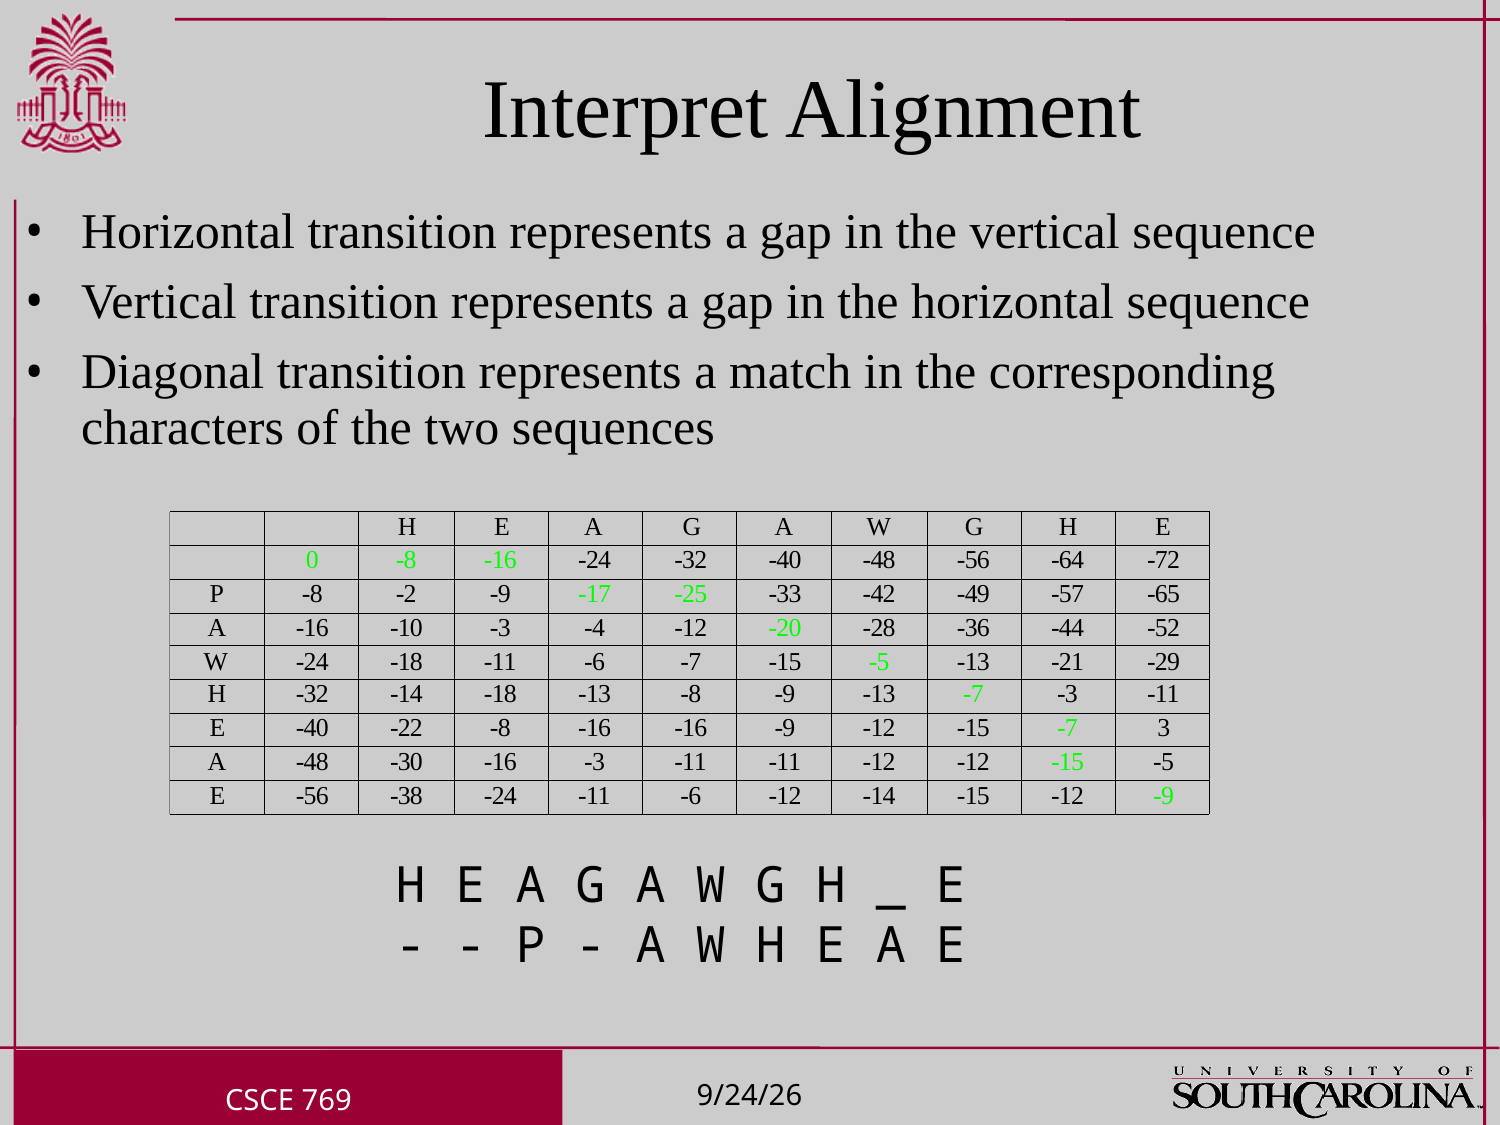

# Interpret Alignment
Horizontal transition represents a gap in the vertical sequence
Vertical transition represents a gap in the horizontal sequence
Diagonal transition represents a match in the corresponding characters of the two sequences
H E A G A W G H _ E
- - P - A W H E A E